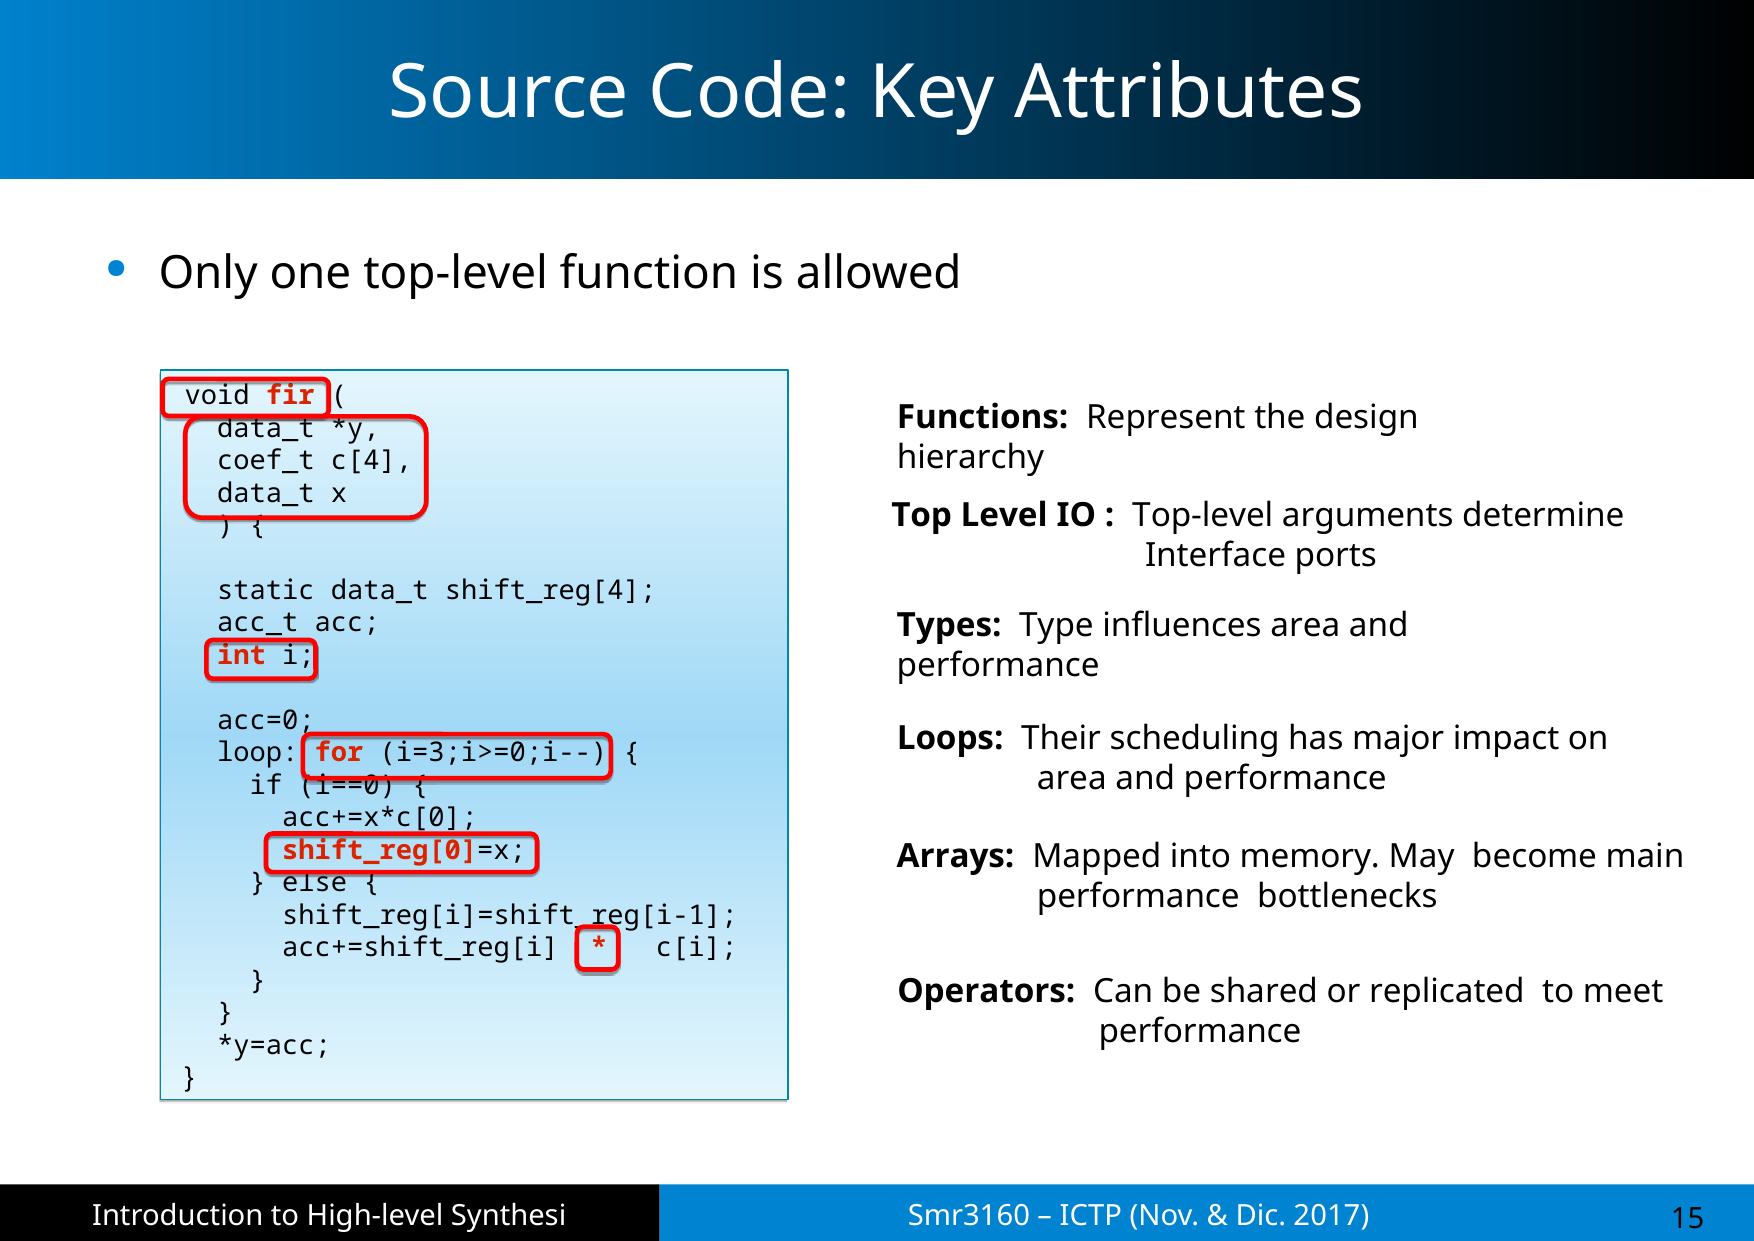

# Source Code: Key Attributes
Only one top-level function is allowed
void fir (
 data_t *y,
 coef_t c[4],
 data_t x
 ) {
 static data_t shift_reg[4];
 acc_t acc;
 int i;
 acc=0;
 loop: for (i=3;i>=0;i--) {
 if (i==0) {
 acc+=x*c[0];
 shift_reg[0]=x;
 } else {
 shift_reg[i]=shift_reg[i-1];
 acc+=shift_reg[i] * c[i];
 }
 }
 *y=acc;
}
Functions: Represent the design hierarchy
Top Level IO : Top-level arguments determine
 Interface ports
Types: Type influences area and performance
Loops: Their scheduling has major impact on
 area and performance
Arrays: Mapped into memory. May become main
 performance bottlenecks
Operators: Can be shared or replicated to meet
 performance
15